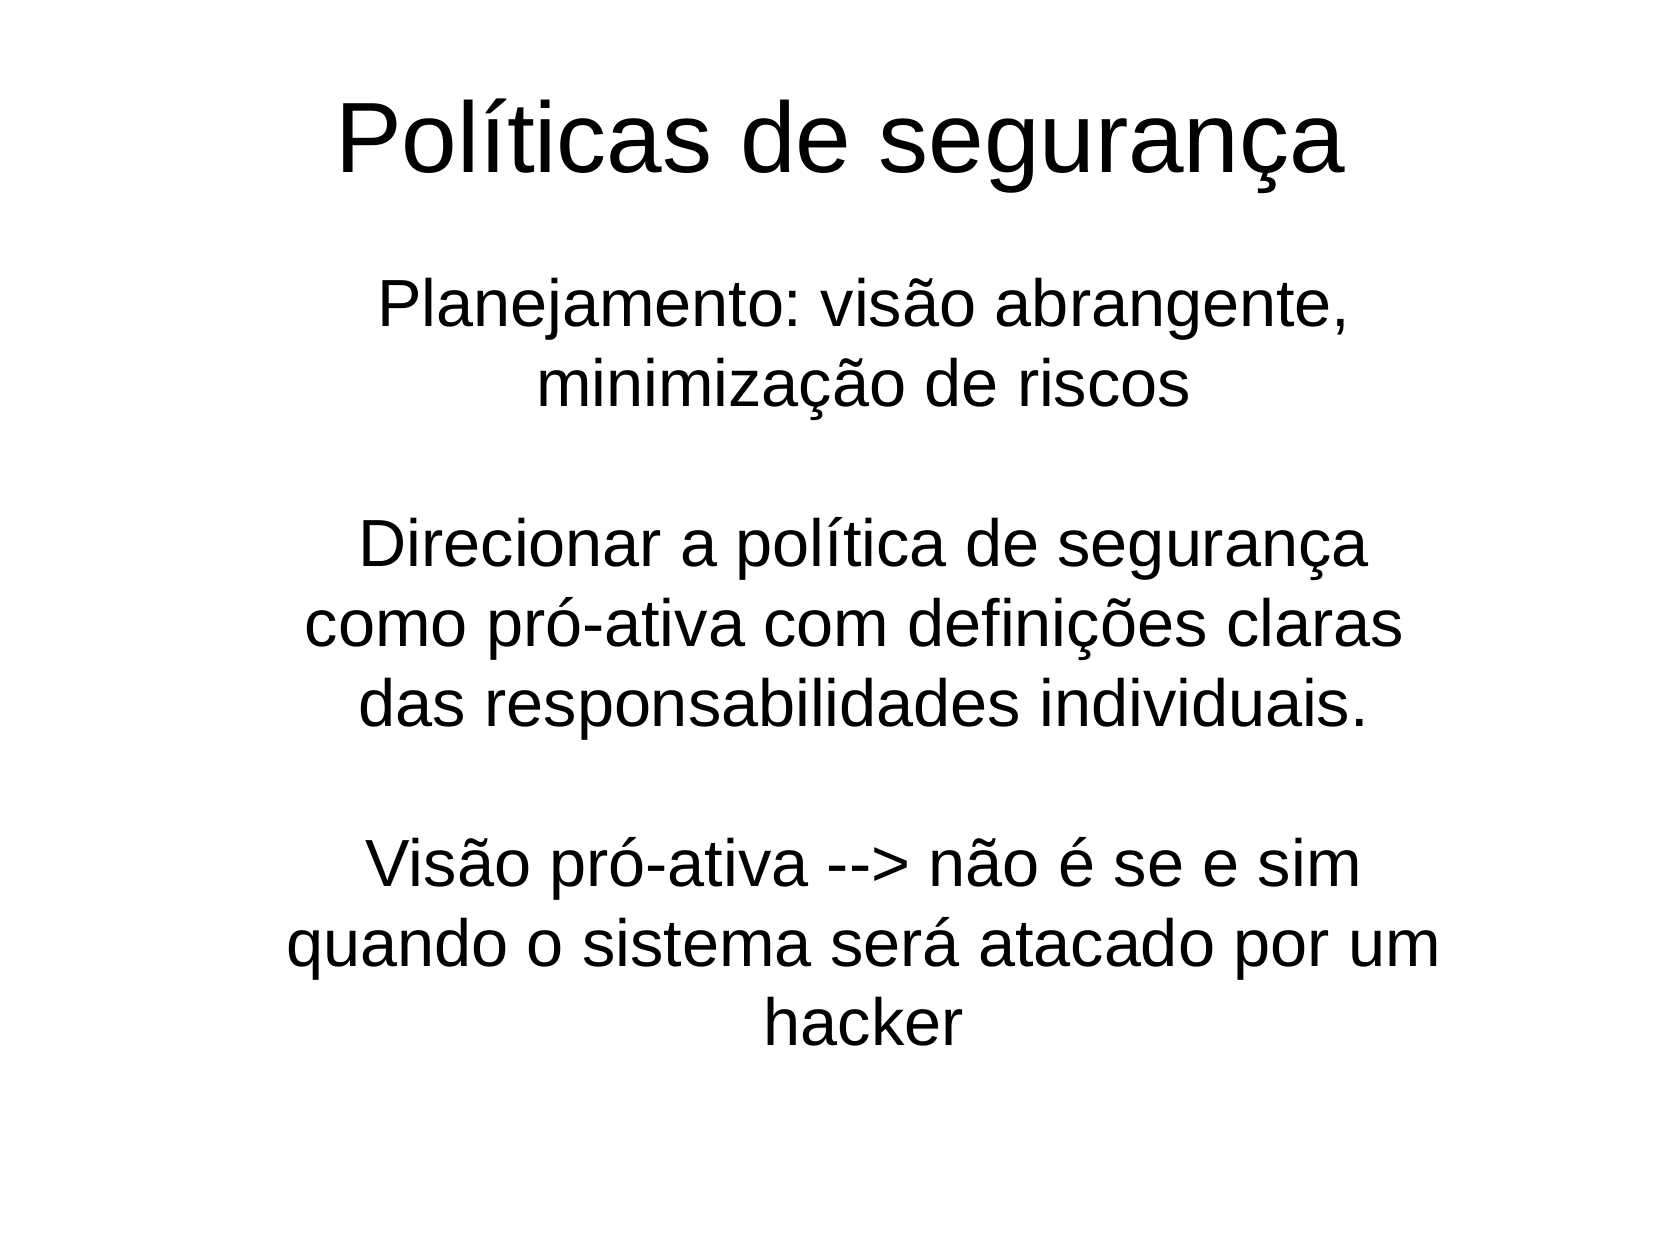

# Políticas de segurança
Planejamento: visão abrangente, minimização de riscos
Direcionar a política de segurança como pró-ativa com definições claras  das responsabilidades individuais.
Visão pró-ativa --> não é se e sim quando o sistema será atacado por um hacker